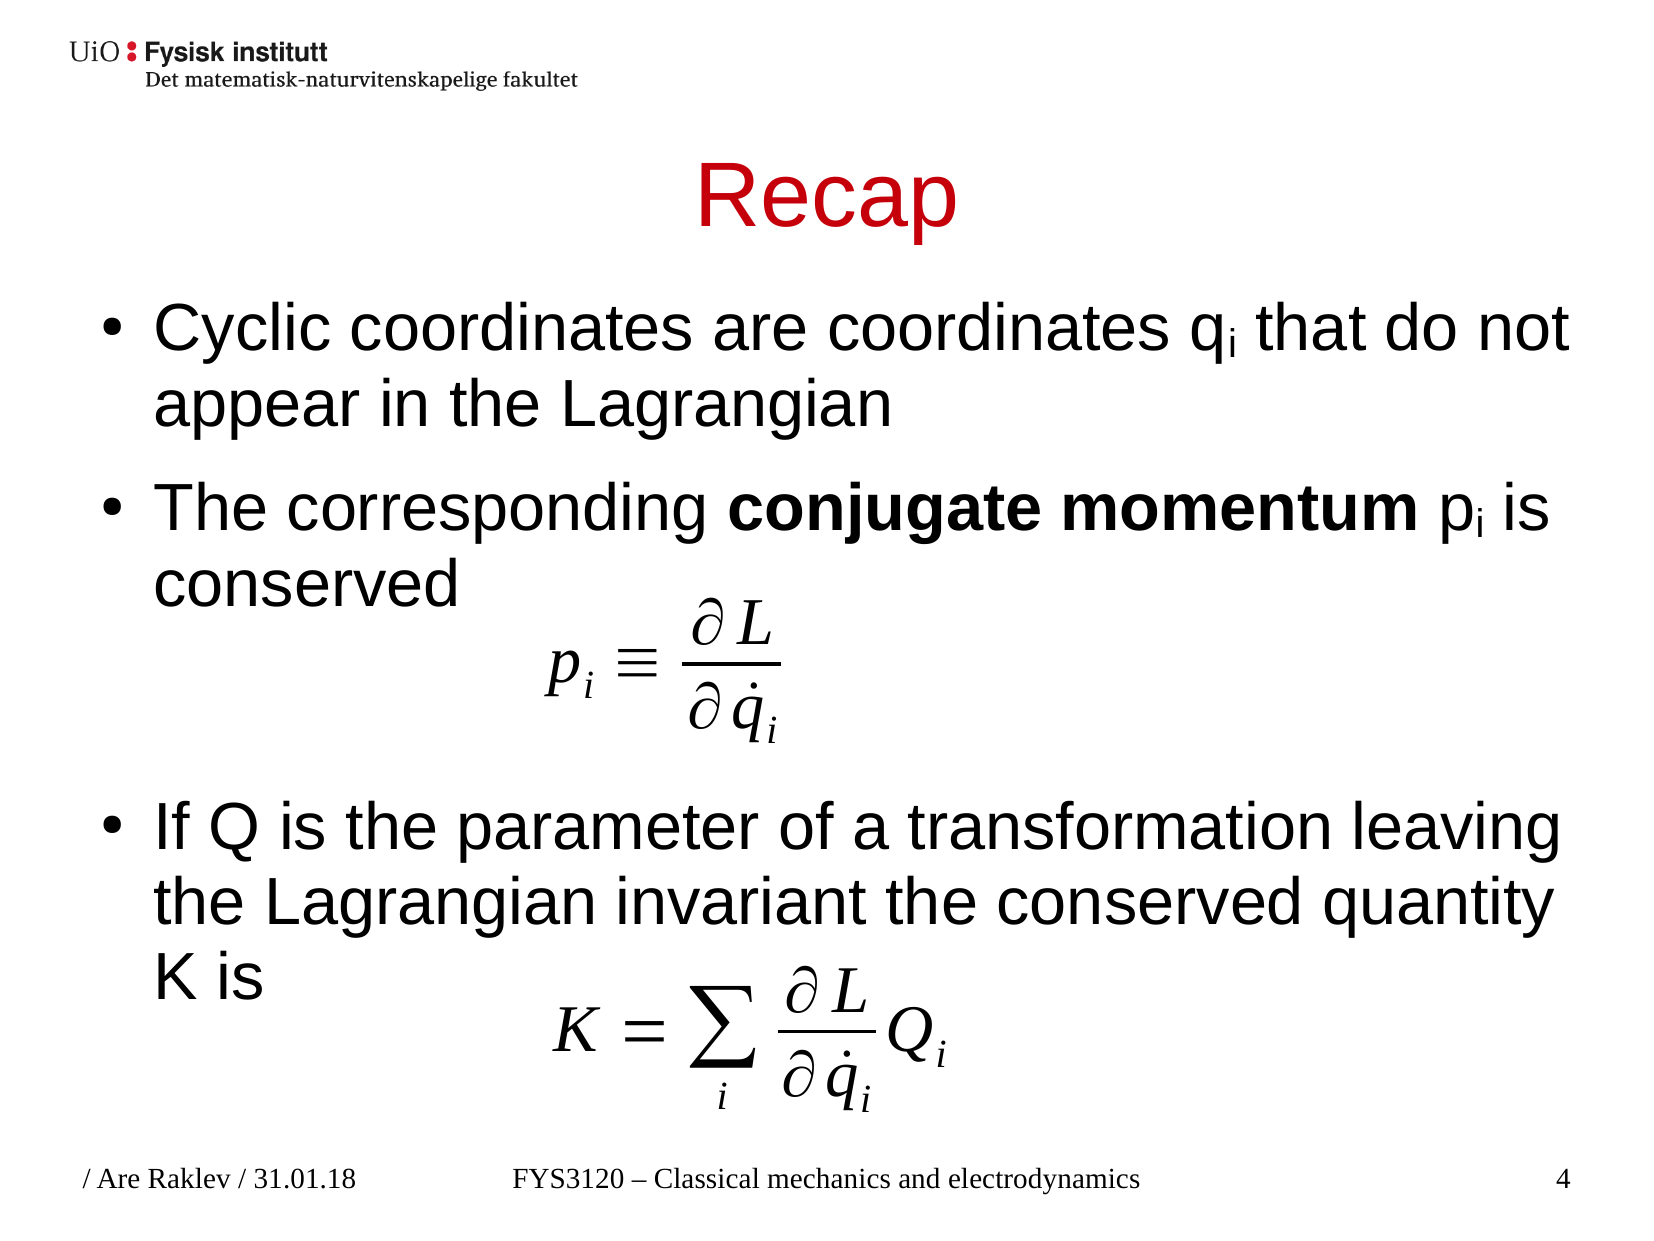

# Recap
Cyclic coordinates are coordinates qi that do not appear in the Lagrangian
The corresponding conjugate momentum pi is conserved
If Q is the parameter of a transformation leaving the Lagrangian invariant the conserved quantity K is
/ Are Raklev / 31.01.18
FYS3120 – Classical mechanics and electrodynamics
4